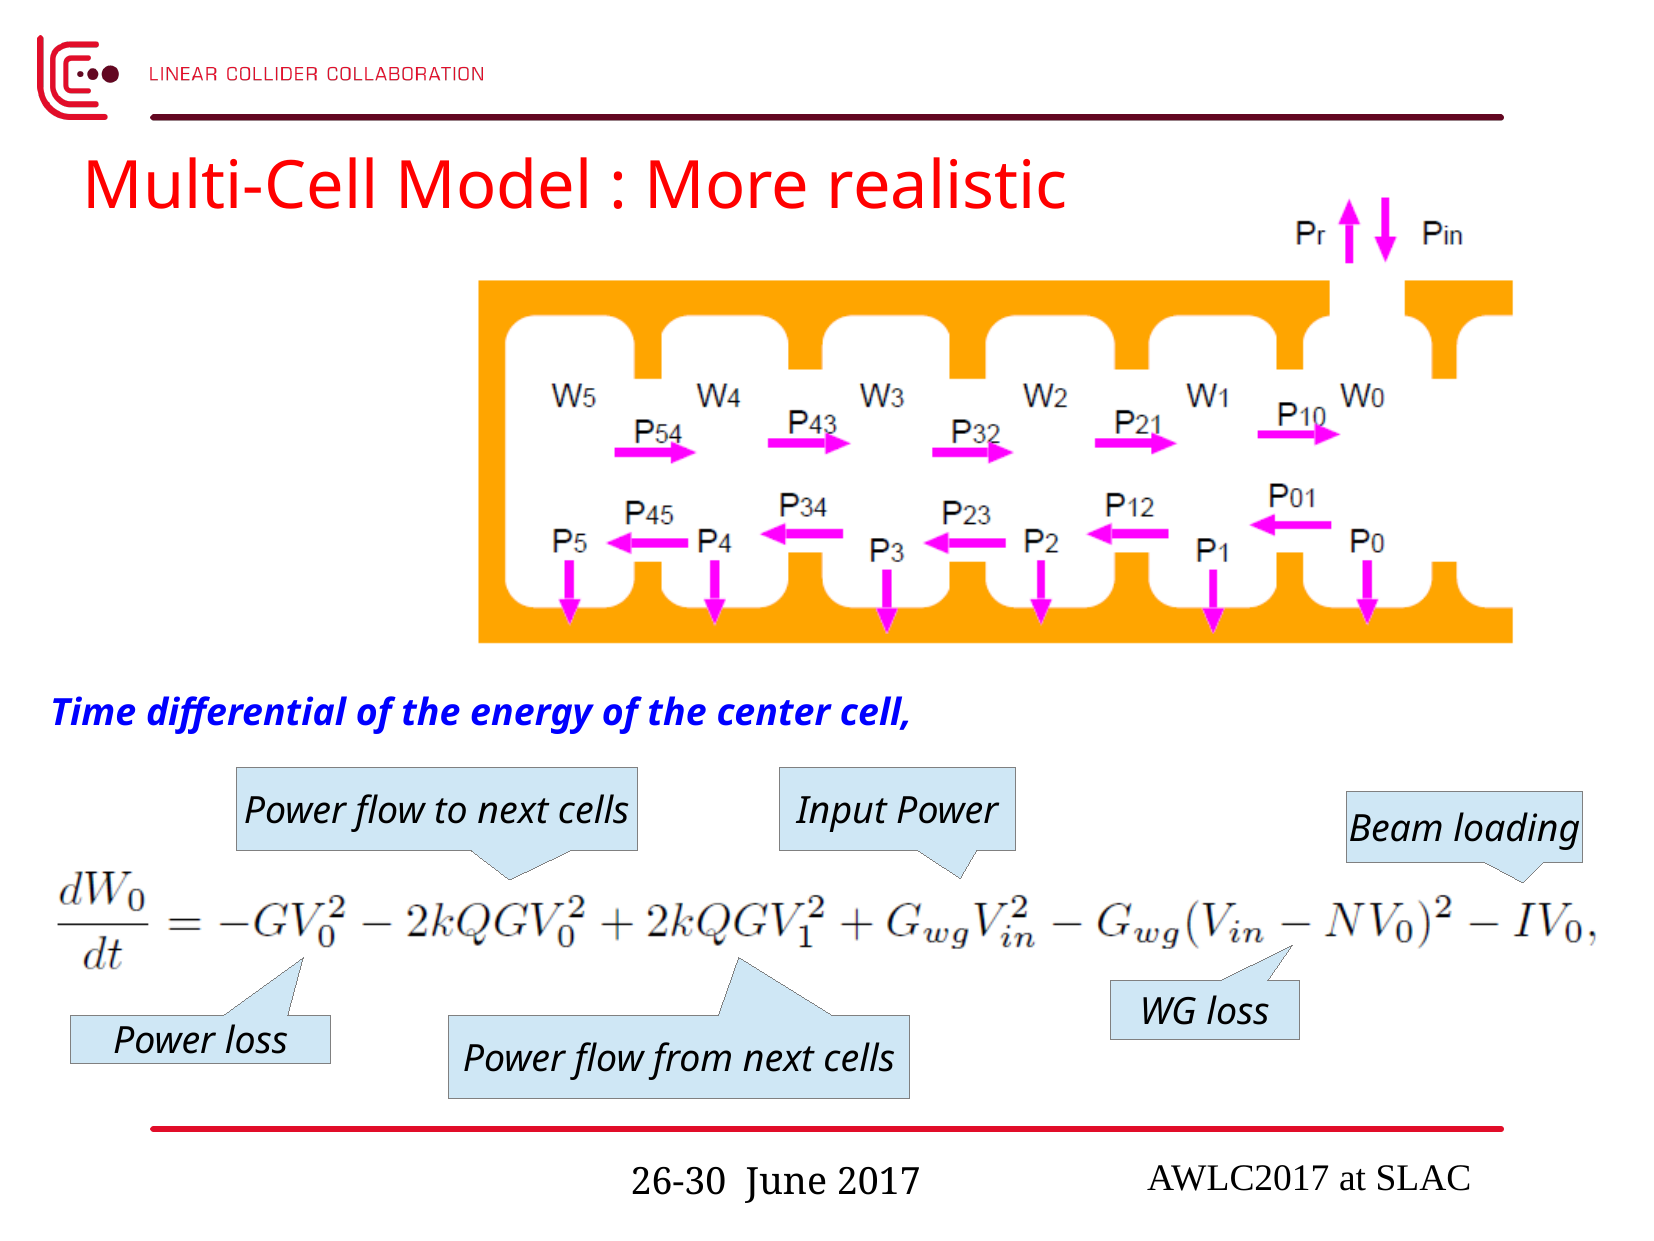

# Multi-Cell Model : More realistic
Time differential of the energy of the center cell,
Power flow to next cells
Input Power
Beam loading
WG loss
Power loss
Power flow from next cells